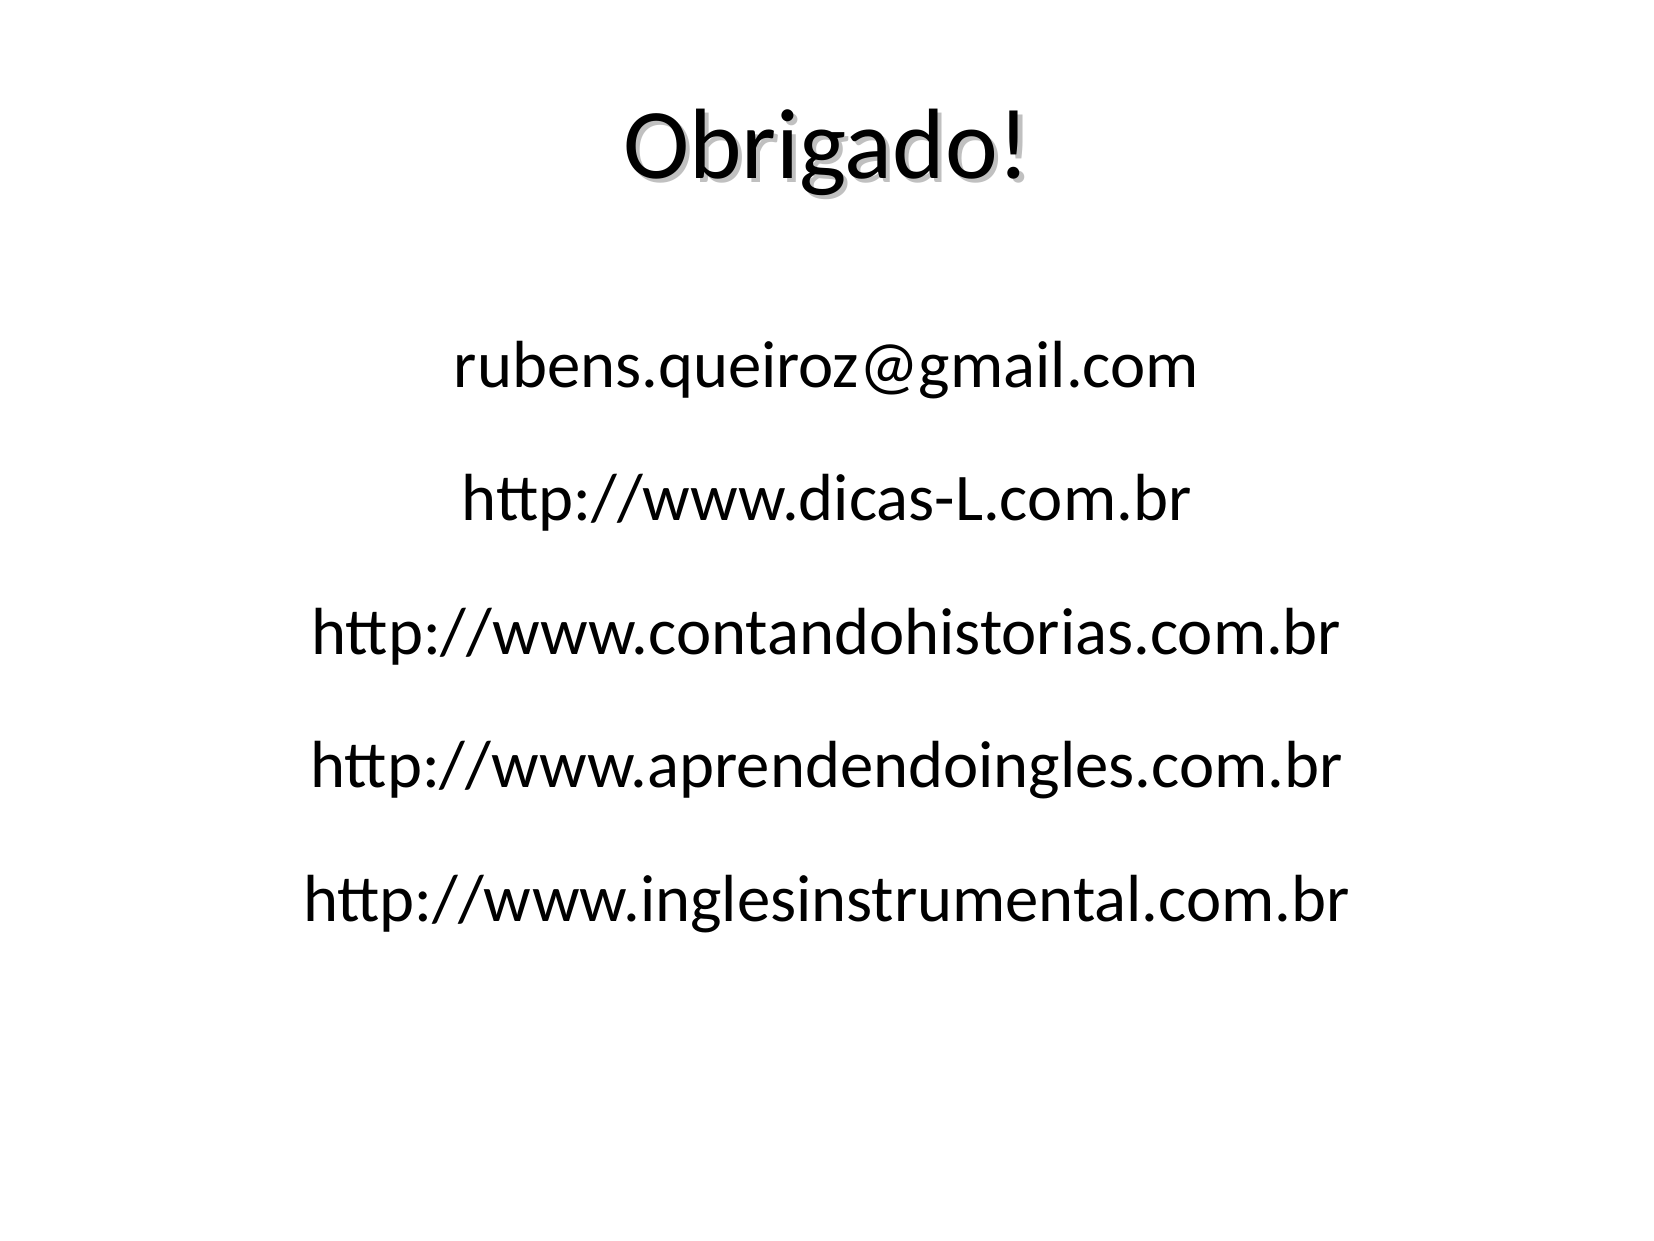

# Obrigado!
rubens.queiroz@gmail.com
http://www.dicas-L.com.br
http://www.contandohistorias.com.br
http://www.aprendendoingles.com.br
http://www.inglesinstrumental.com.br